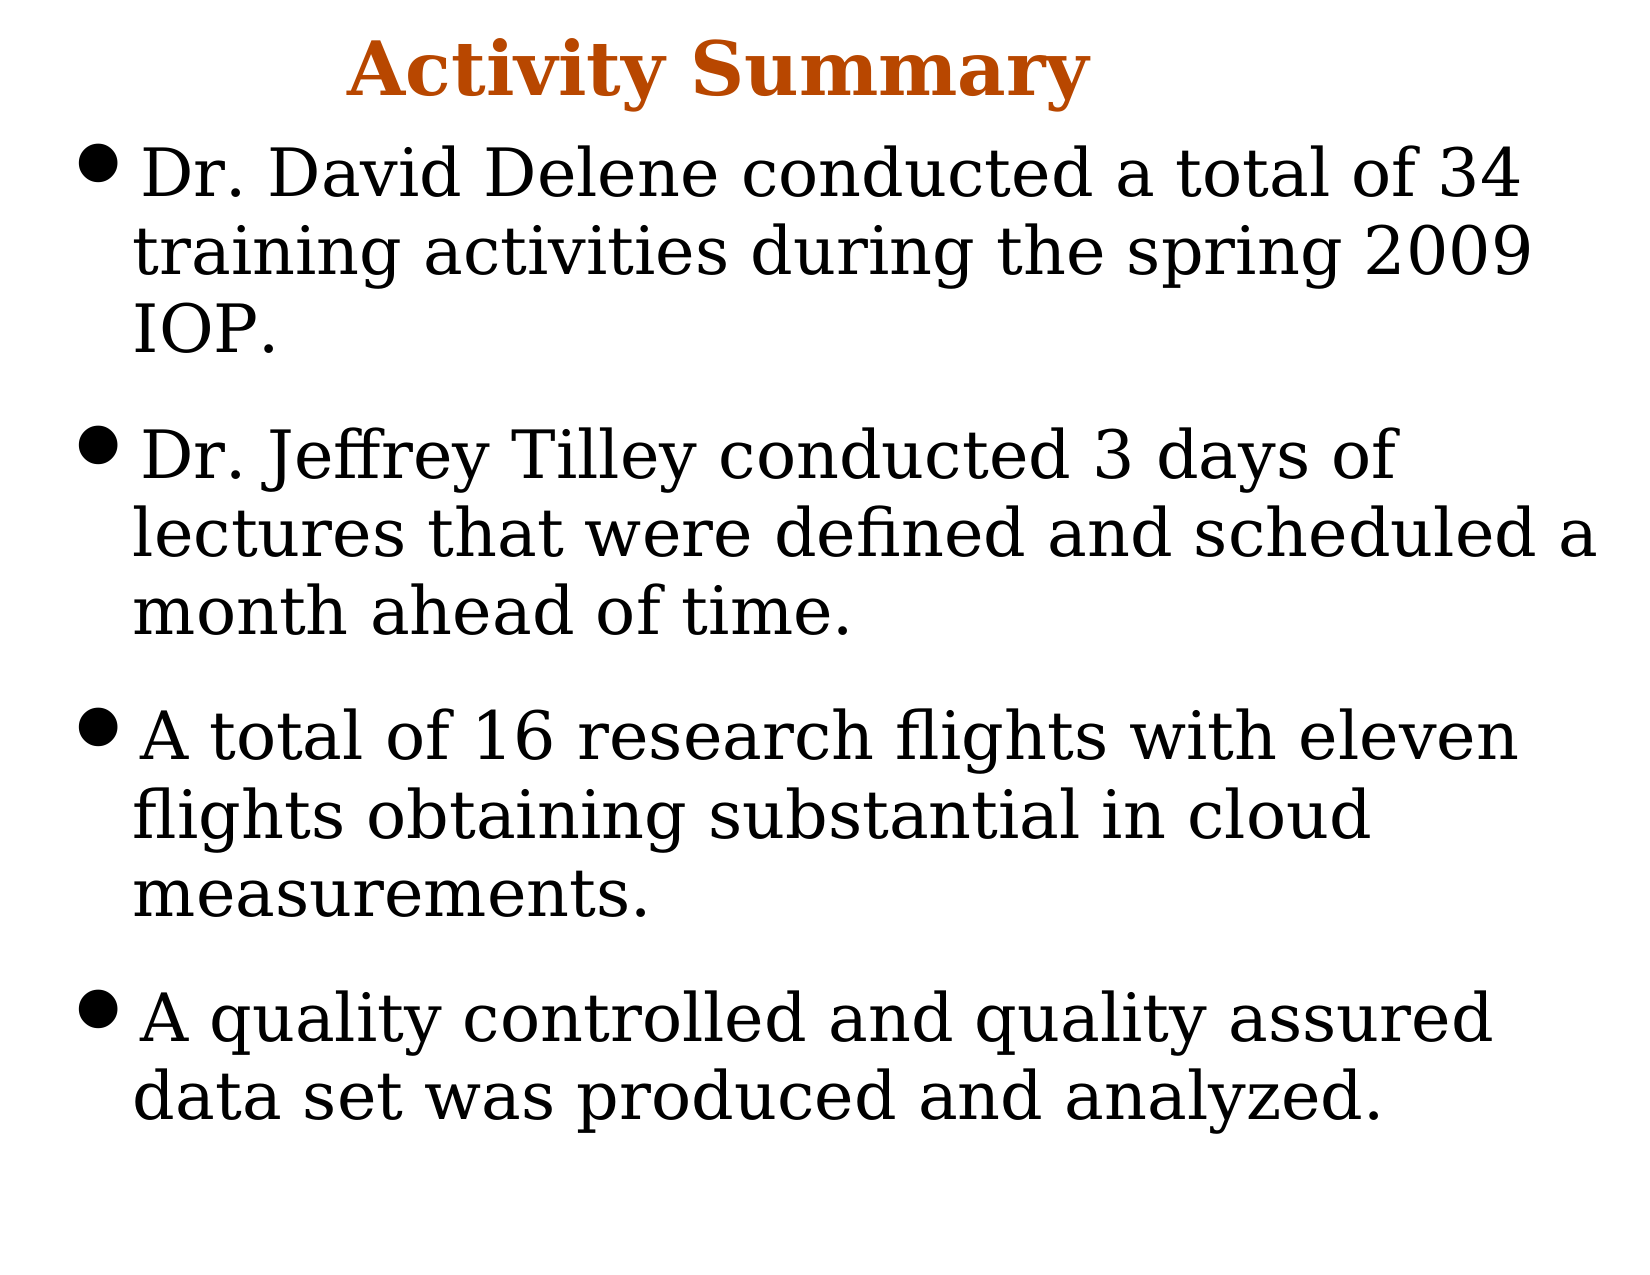

Activity Summary
Dr. David Delene conducted a total of 34 training activities during the spring 2009 IOP.
Dr. Jeffrey Tilley conducted 3 days of lectures that were defined and scheduled a month ahead of time.
A total of 16 research flights with eleven flights obtaining substantial in cloud measurements.
A quality controlled and quality assured data set was produced and analyzed.